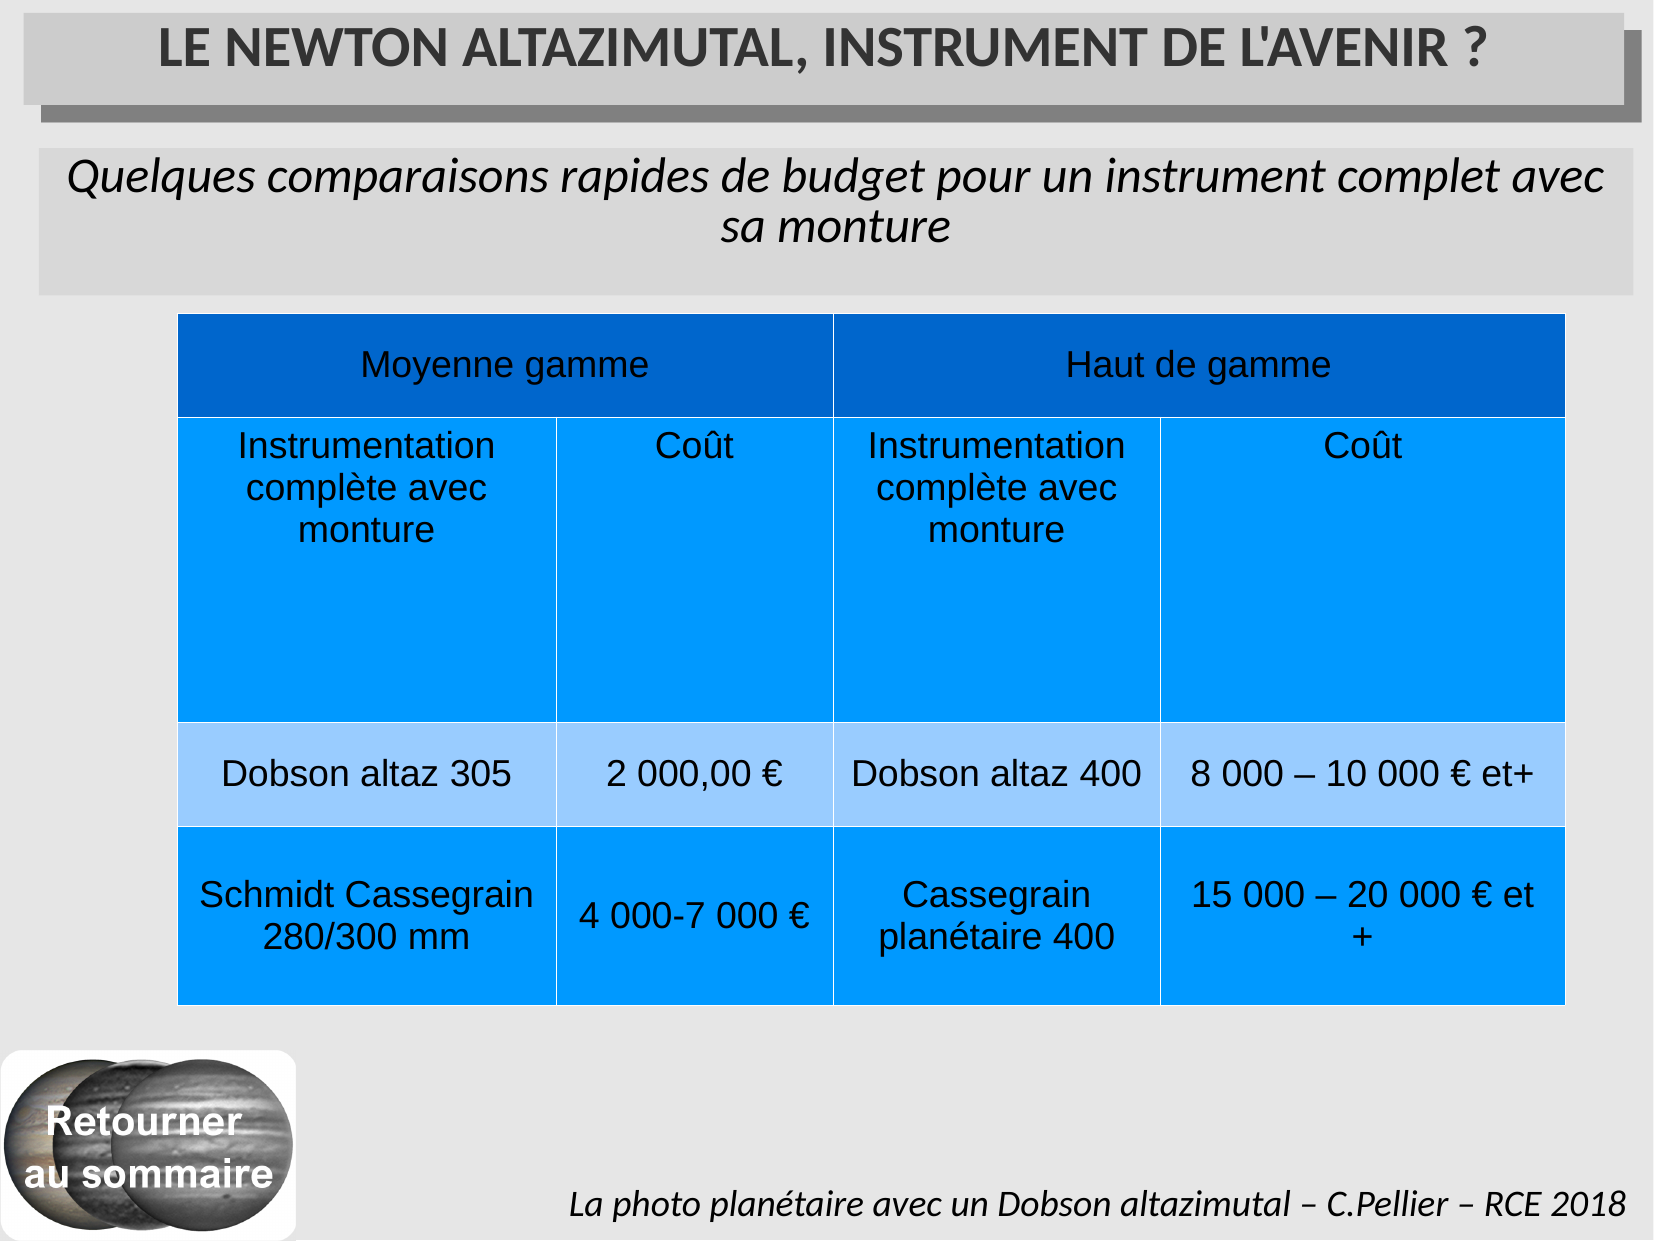

LE NEWTON ALTAZIMUTAL, INSTRUMENT DE L'AVENIR ?
Quelques comparaisons rapides de budget pour un instrument complet avec sa monture
| Moyenne gamme | | Haut de gamme | |
| --- | --- | --- | --- |
| Instrumentation complète avec monture | Coût | Instrumentation complète avec monture | Coût |
| Dobson altaz 305 | 2 000,00 € | Dobson altaz 400 | 8 000 – 10 000 € et+ |
| Schmidt Cassegrain 280/300 mm | 4 000-7 000 € | Cassegrain planétaire 400 | 15 000 – 20 000 € et + |
La photo planétaire avec un Dobson altazimutal – C.Pellier – RCE 2018